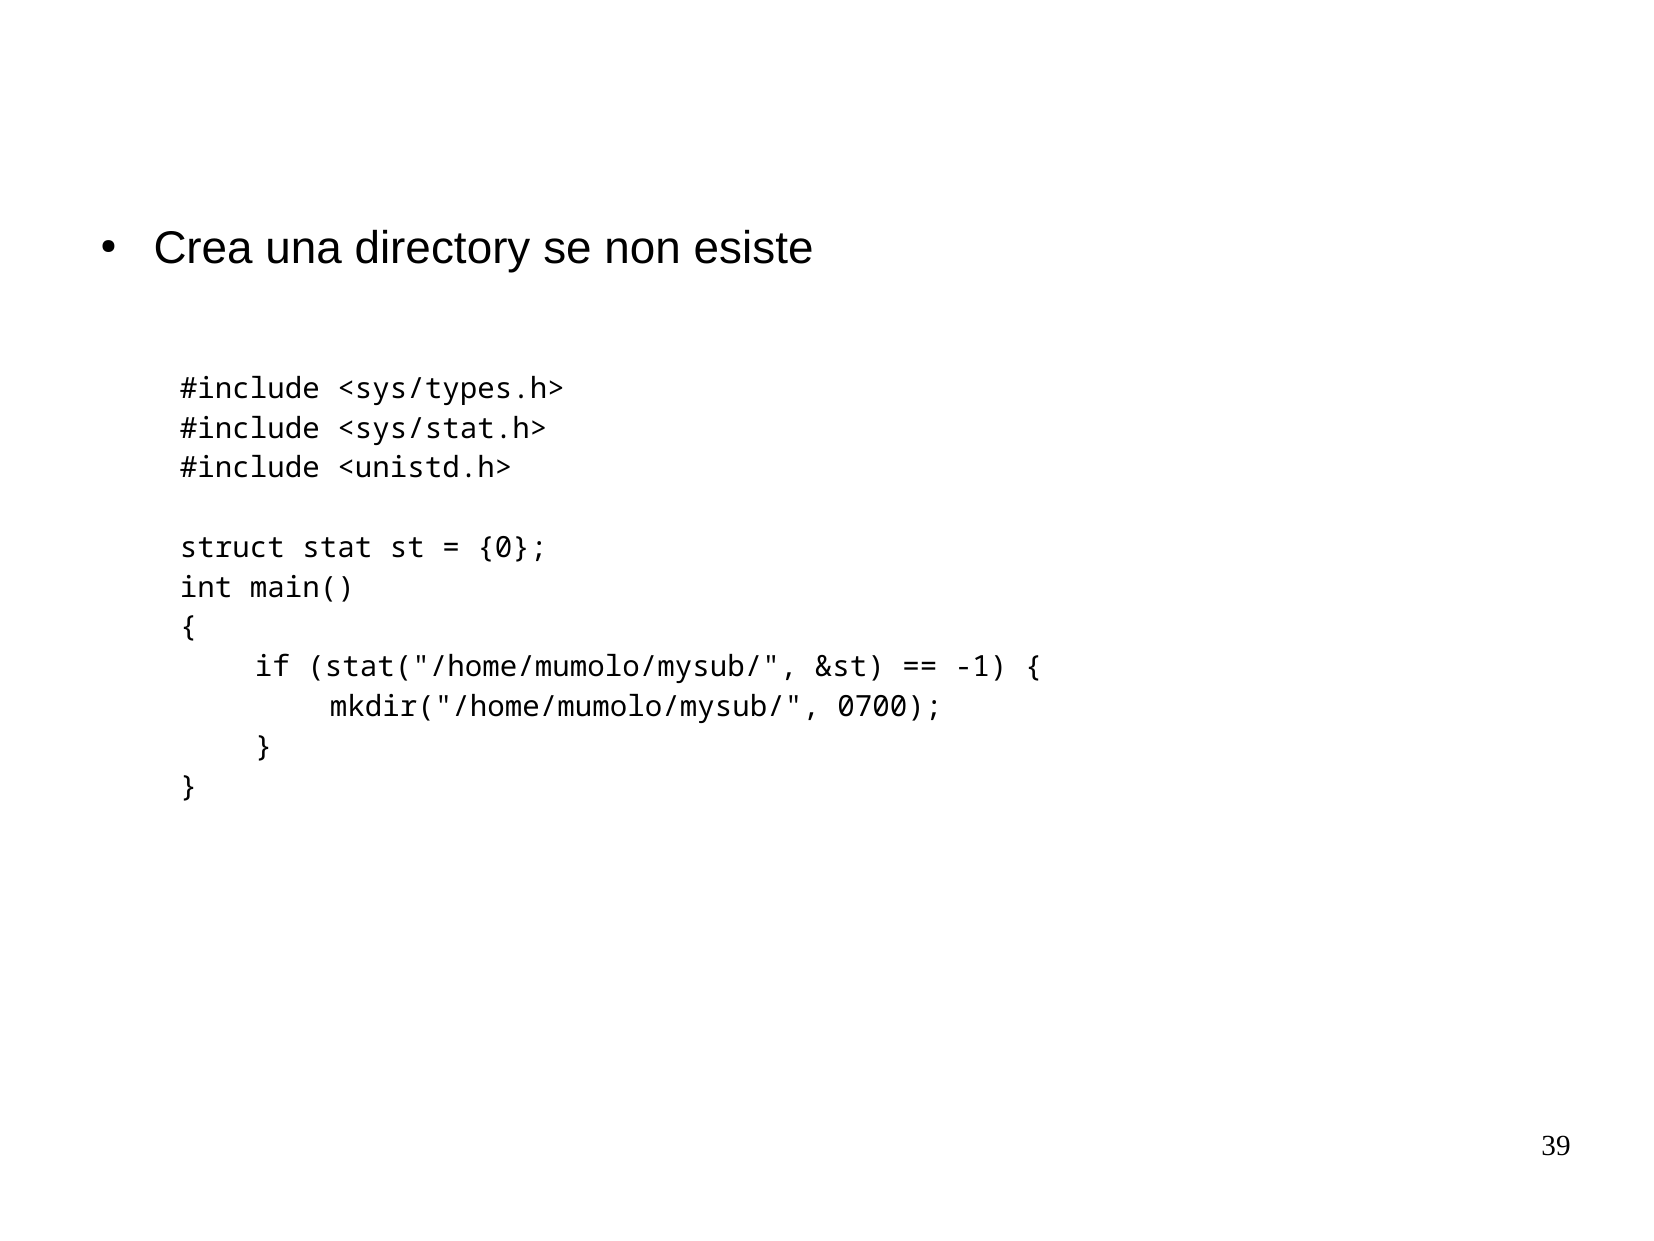

# Crea una directory se non esiste
#include <sys/types.h>
#include <sys/stat.h>
#include <unistd.h>
struct stat st = {0};
int main()
{
	if (stat("/home/mumolo/mysub/", &st) == -1) {
 		mkdir("/home/mumolo/mysub/", 0700);
	}
}
39